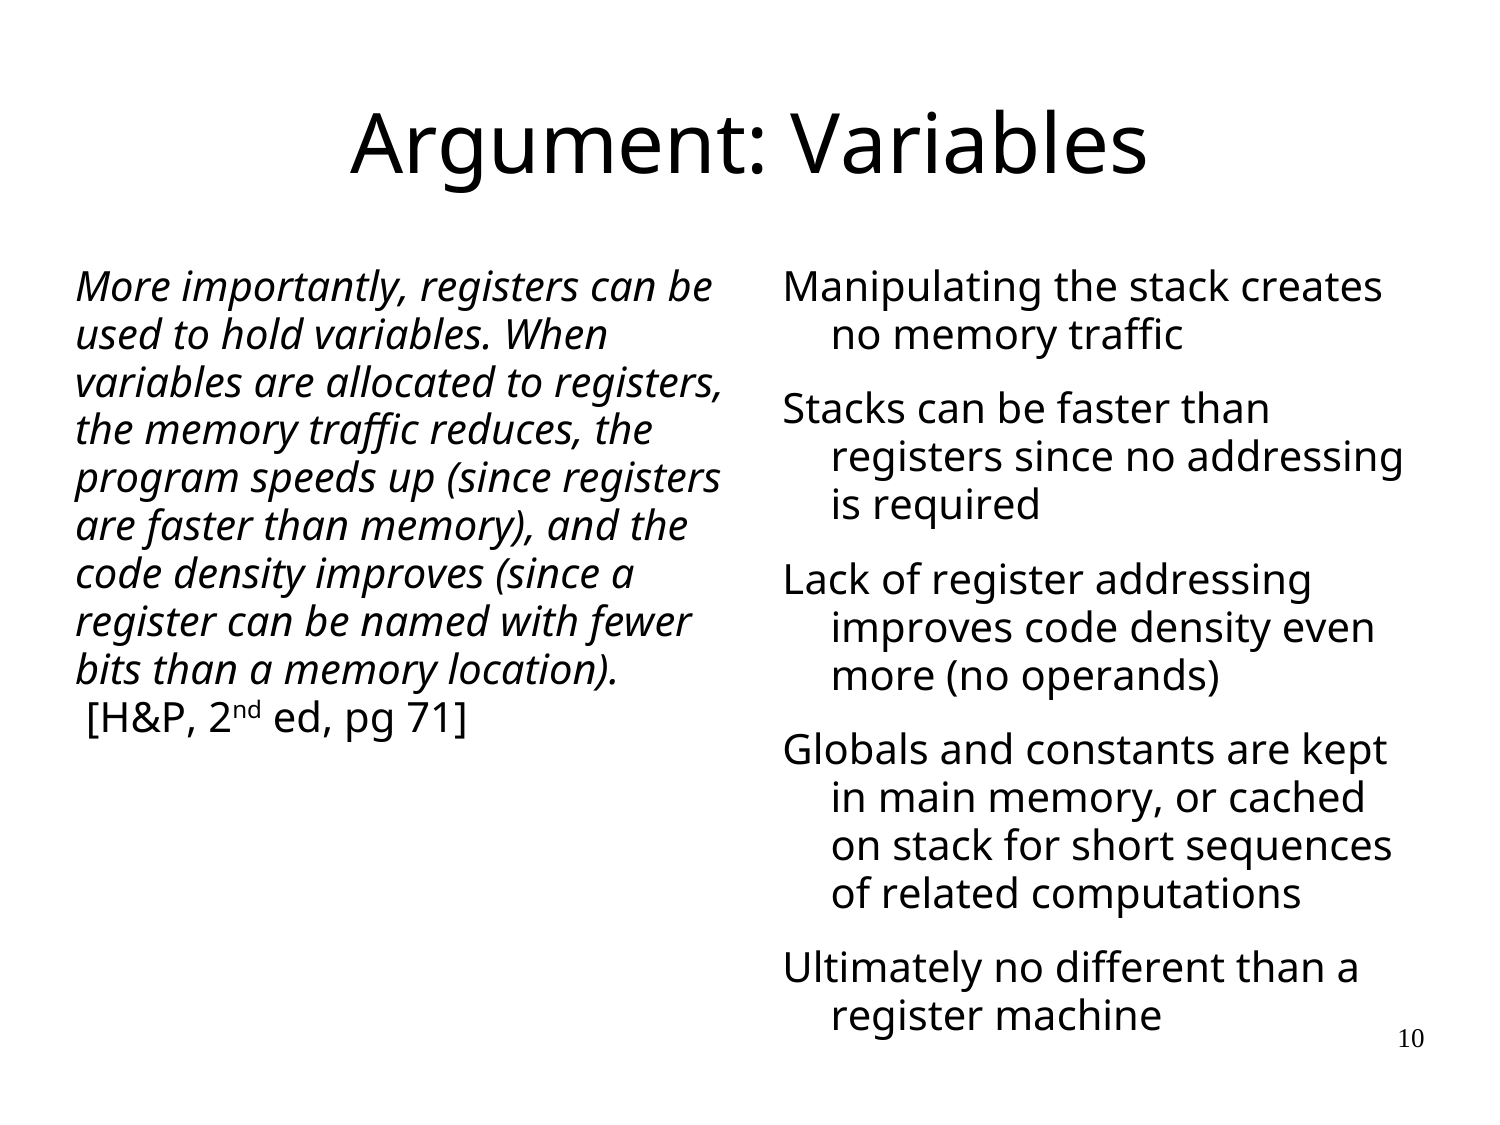

# Argument: Variables
Manipulating the stack creates no memory traffic
Stacks can be faster than registers since no addressing is required
Lack of register addressing improves code density even more (no operands)
Globals and constants are kept in main memory, or cached on stack for short sequences of related computations
Ultimately no different than a register machine
More importantly, registers can be used to hold variables. When variables are allocated to registers, the memory traffic reduces, the program speeds up (since registers are faster than memory), and the code density improves (since a register can be named with fewer bits than a memory location).
 [H&P, 2nd ed, pg 71]
10